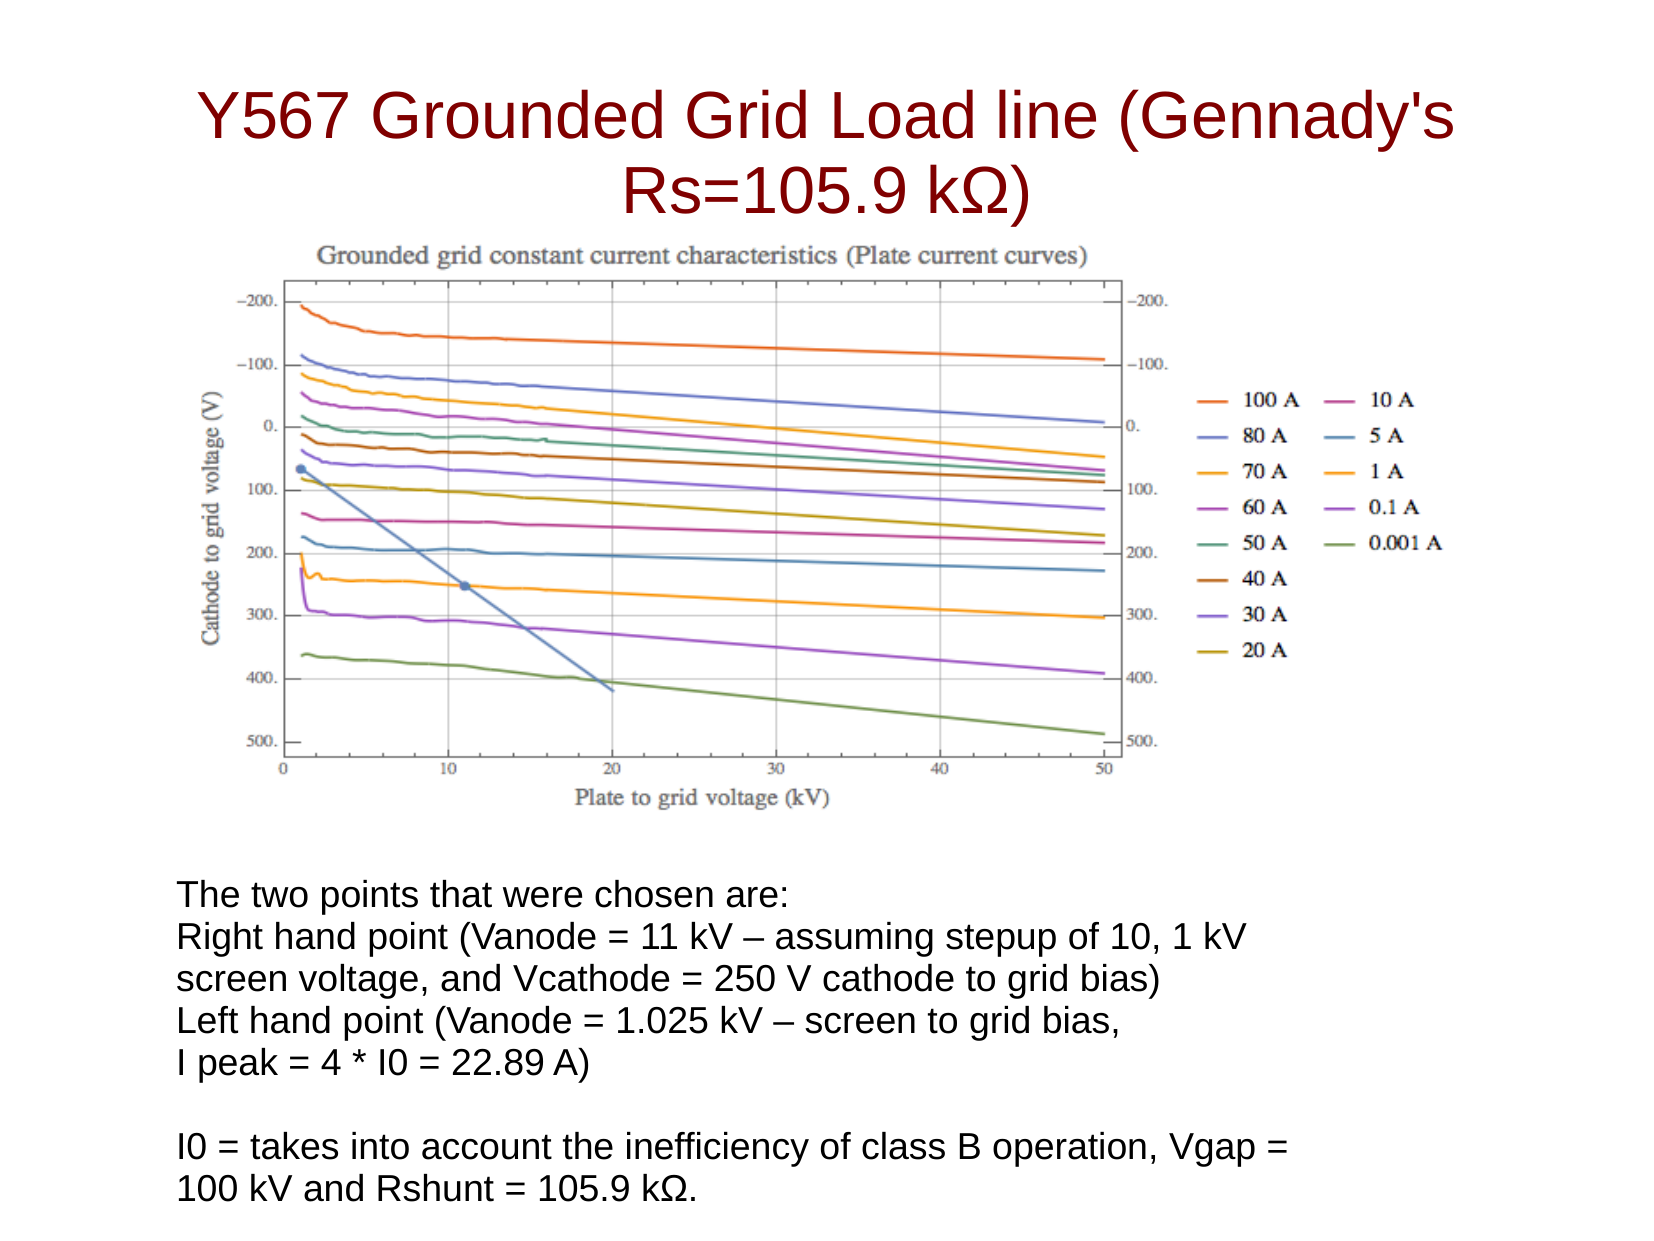

# Y567 Grounded Grid Load line (Gennady's Rs=105.9 kΩ)
The two points that were chosen are:
Right hand point (Vanode = 11 kV – assuming stepup of 10, 1 kV screen voltage, and Vcathode = 250 V cathode to grid bias)
Left hand point (Vanode = 1.025 kV – screen to grid bias,
I peak = 4 * I0 = 22.89 A)
I0 = takes into account the inefficiency of class B operation, Vgap = 100 kV and Rshunt = 105.9 kΩ.